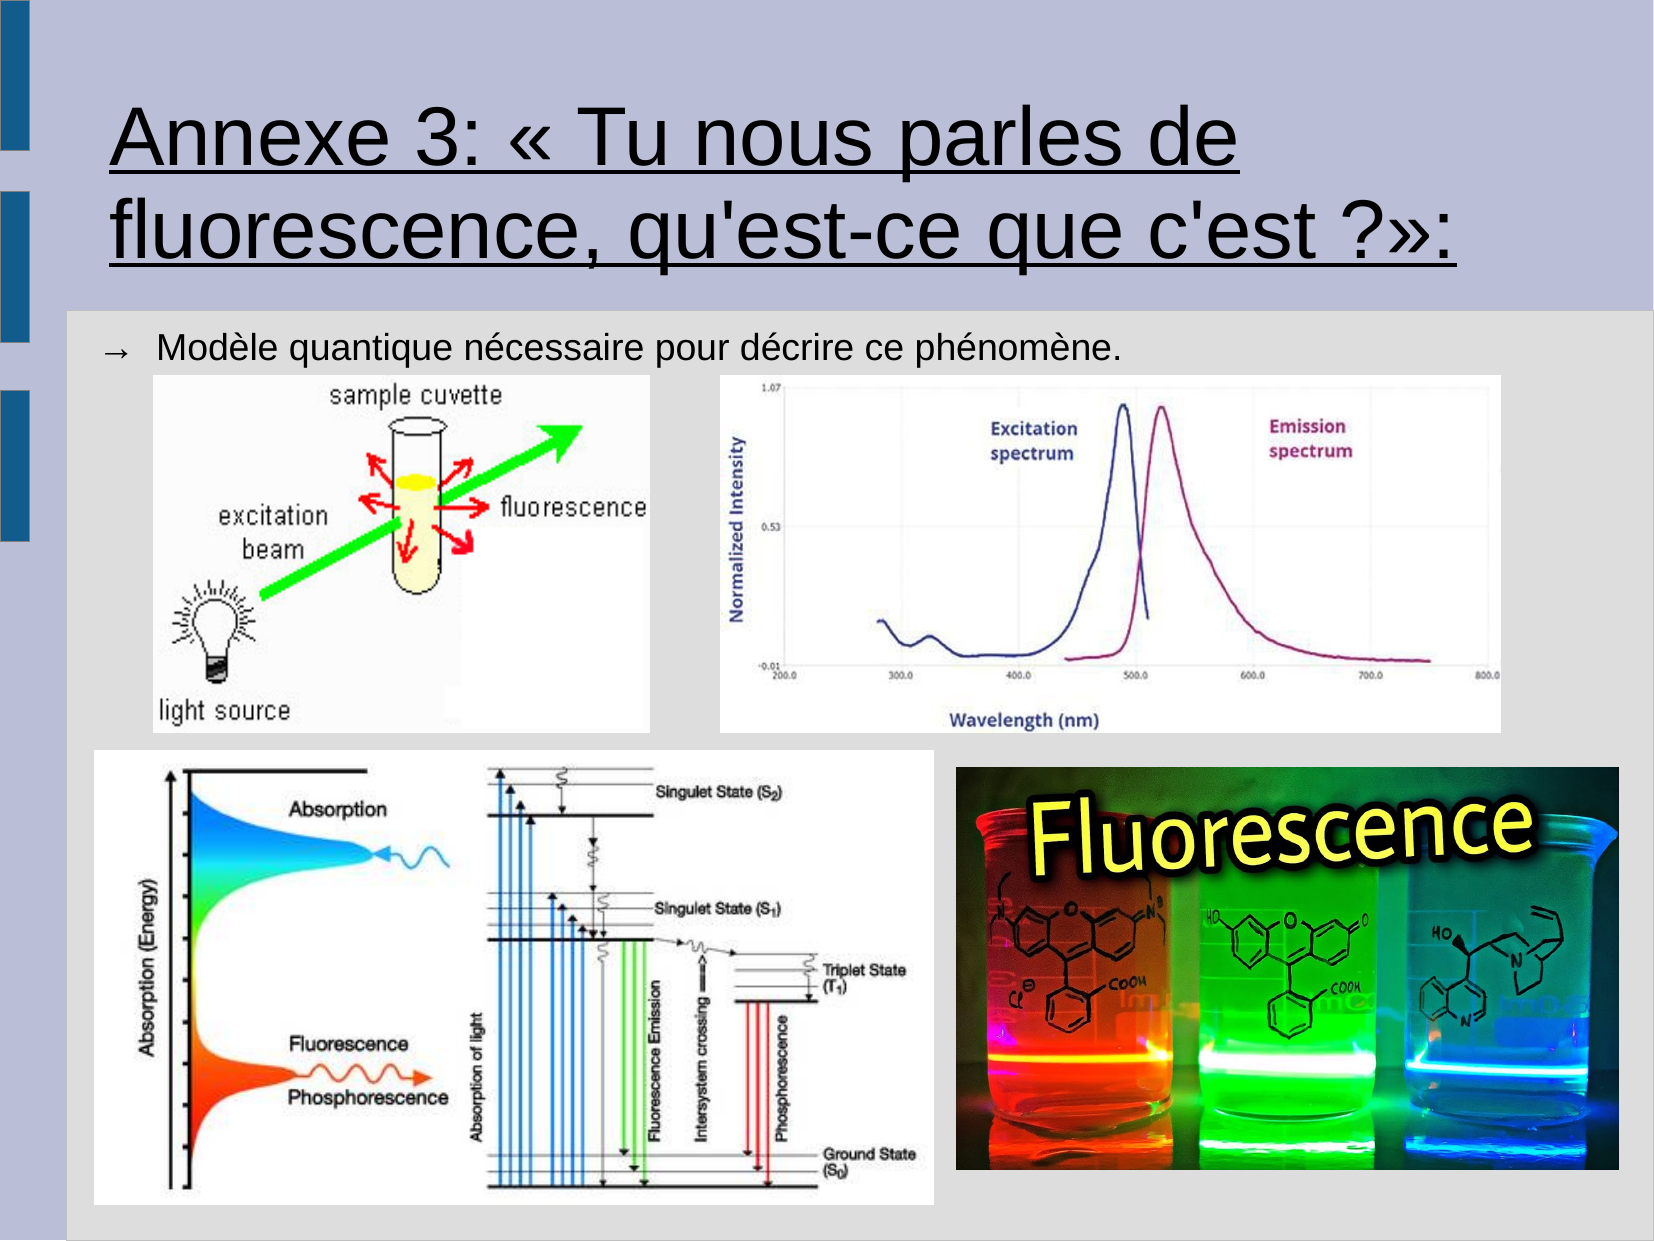

Annexe 3: « Tu nous parles de fluorescence, qu'est-ce que c'est ?»:
→ Modèle quantique nécessaire pour décrire ce phénomène.